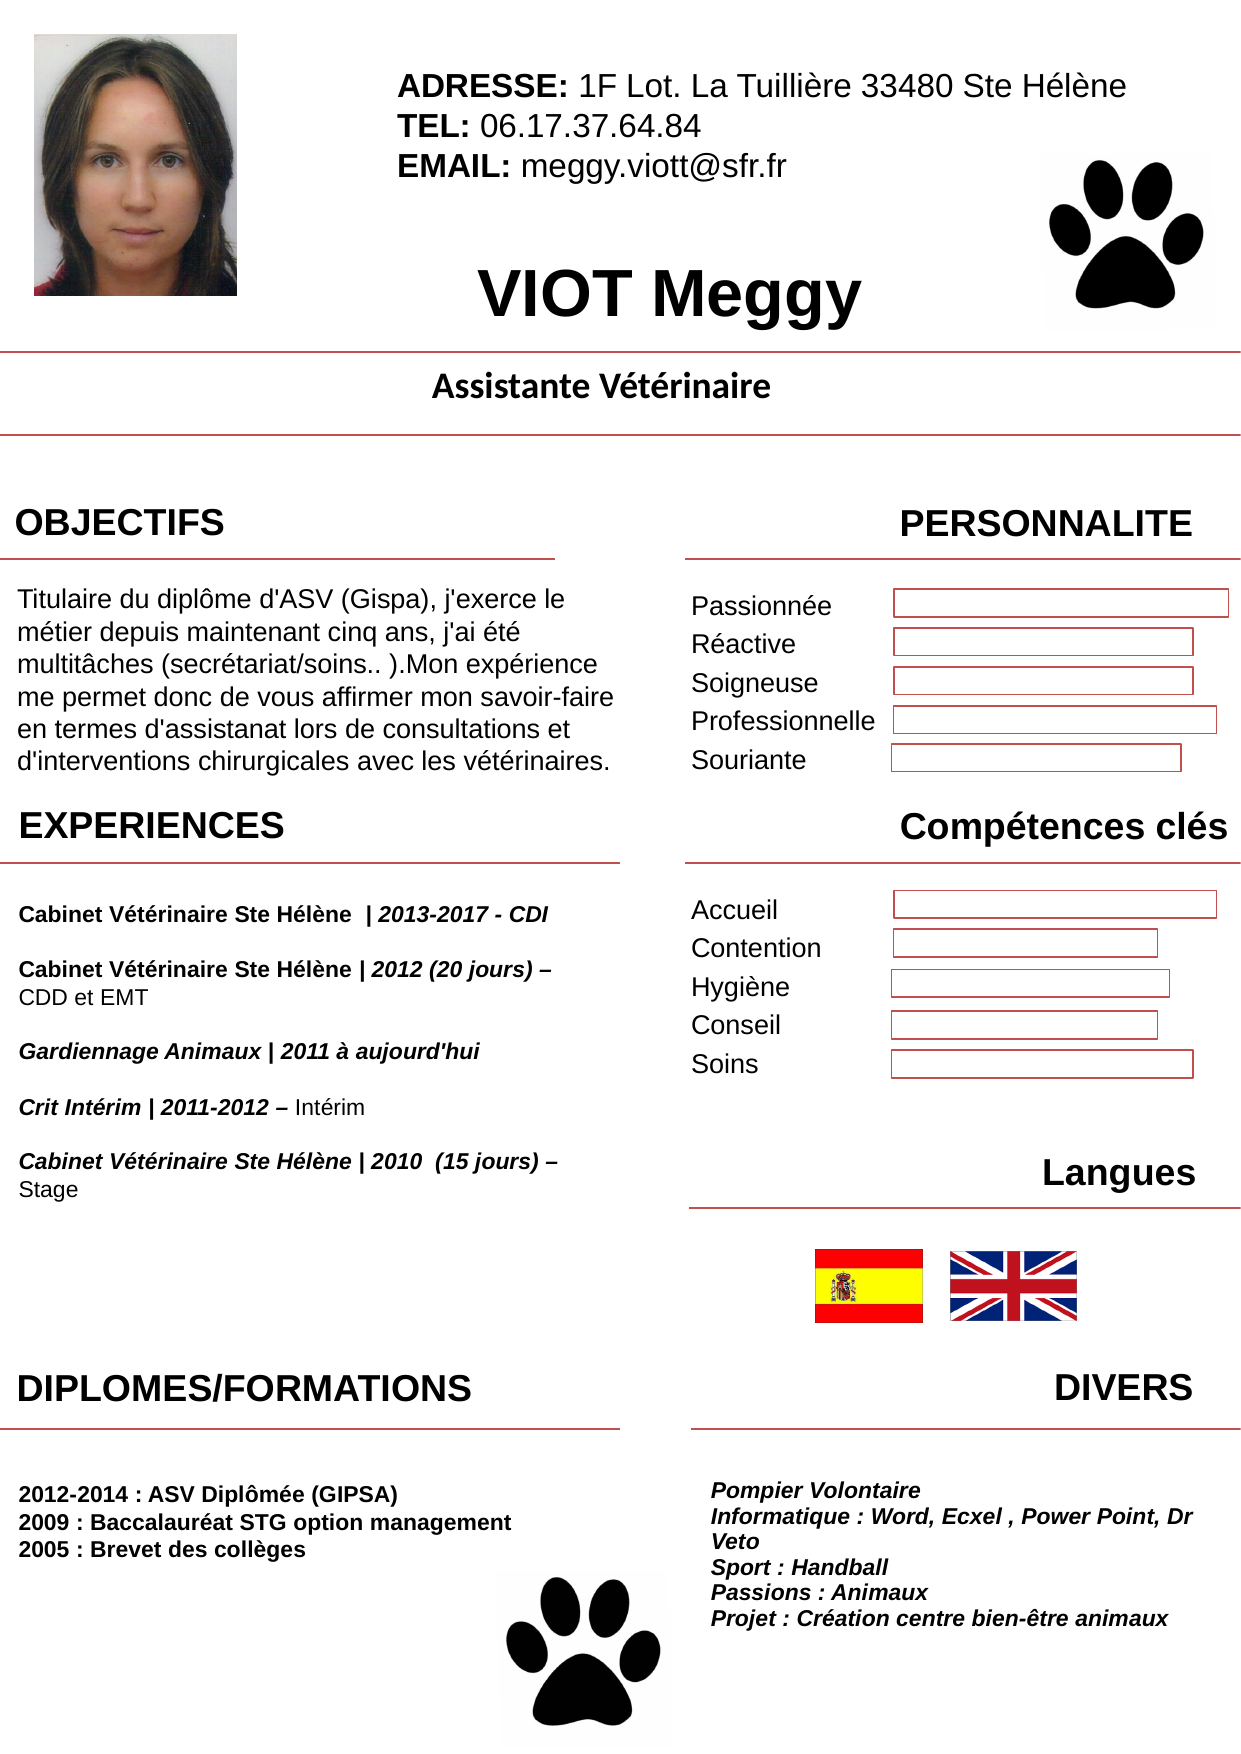

ADRESSE: 1F Lot. La Tuillière 33480 Ste Hélène
TEL: 06.17.37.64.84
EMAIL: meggy.viott@sfr.fr
VIOT Meggy
Assistante Vétérinaire
OBJECTIFS
PERSONNALITE
Titulaire du diplôme d'ASV (Gispa), j'exerce le métier depuis maintenant cinq ans, j'ai été multitâches (secrétariat/soins.. ).Mon expérience me permet donc de vous affirmer mon savoir-faire en termes d'assistanat lors de consultations et d'interventions chirurgicales avec les vétérinaires.
Passionnée
Réactive
Soigneuse
Professionnelle
Souriante
EXPERIENCES
Compétences clés
Accueil
Contention
Hygiène
Conseil
Soins
Cabinet Vétérinaire Ste Hélène  | 2013-2017 - CDI
Cabinet Vétérinaire Ste Hélène | 2012 (20 jours) –
CDD et EMT
Gardiennage Animaux | 2011 à aujourd'hui
Crit Intérim | 2011-2012 – Intérim
Cabinet Vétérinaire Ste Hélène | 2010 (15 jours) – Stage
Langues
DIPLOMES/FORMATIONS
DIVERS
2012-2014 : ASV Diplômée (GIPSA)
2009 : Baccalauréat STG option management
2005 : Brevet des collèges
Pompier Volontaire
Informatique : Word, Ecxel , Power Point, Dr Veto
Sport : Handball
Passions : Animaux
Projet : Création centre bien-être animaux